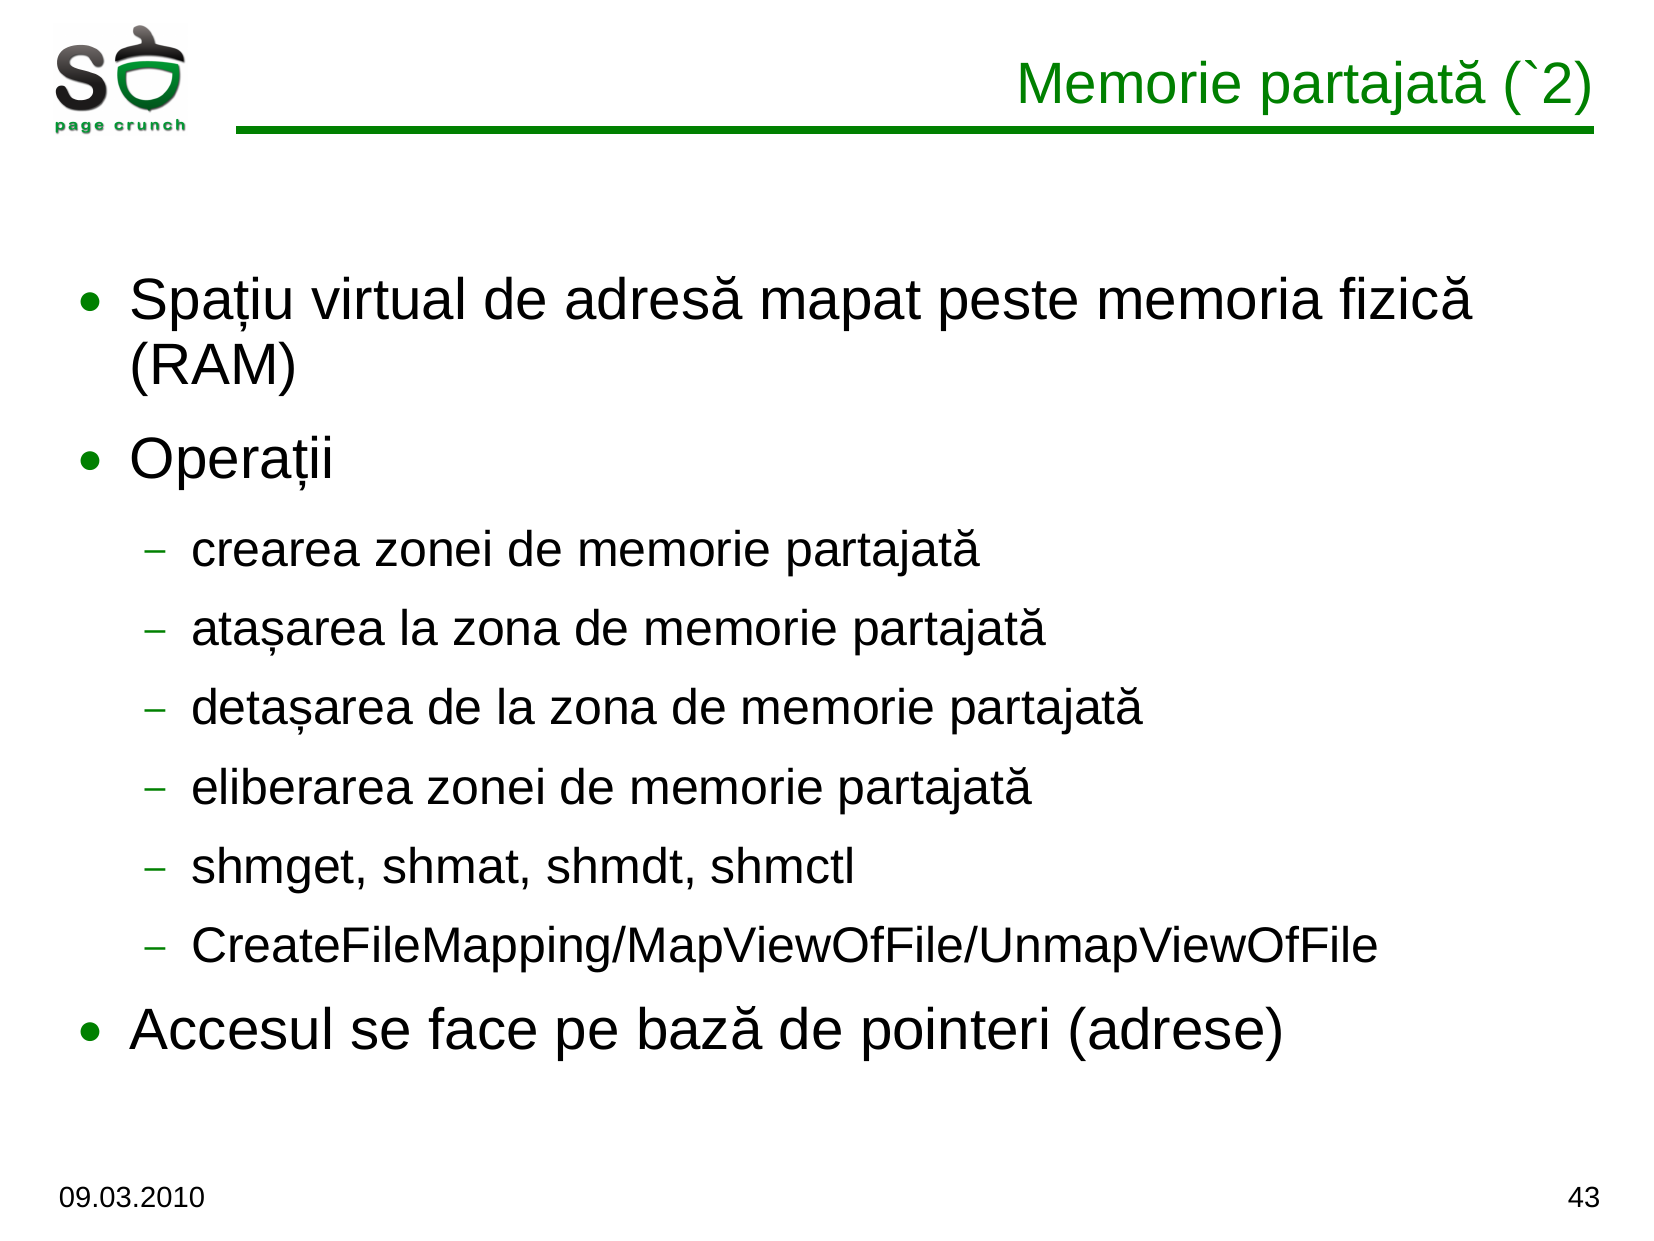

# Memorie partajată (`2)
Spațiu virtual de adresă mapat peste memoria fizică (RAM)
Operații
crearea zonei de memorie partajată
atașarea la zona de memorie partajată
detașarea de la zona de memorie partajată
eliberarea zonei de memorie partajată
shmget, shmat, shmdt, shmctl
CreateFileMapping/MapViewOfFile/UnmapViewOfFile
Accesul se face pe bază de pointeri (adrese)
09.03.2010
43